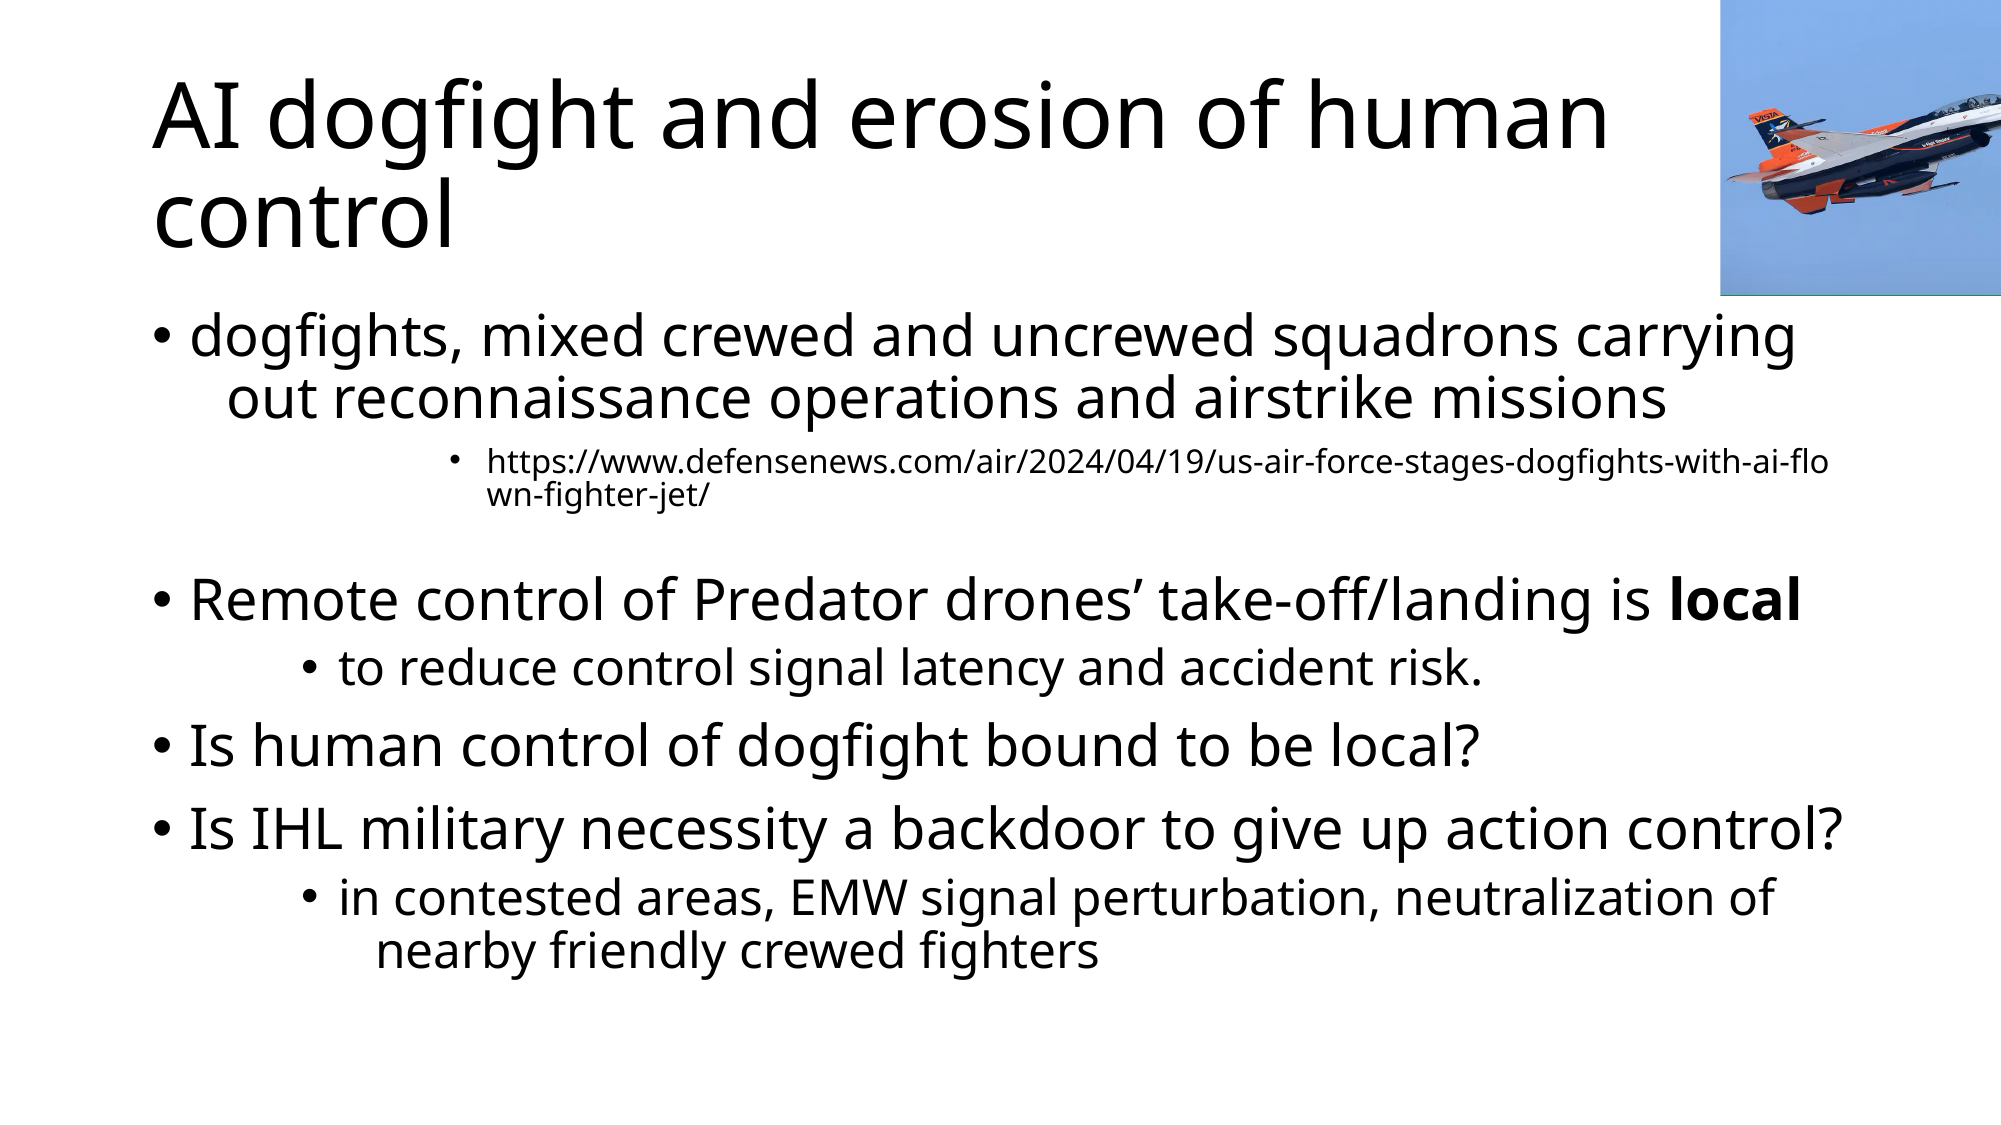

# AI dogfight and erosion of human control
dogfights, mixed crewed and uncrewed squadrons carrying out reconnaissance operations and airstrike missions
https://www.defensenews.com/air/2024/04/19/us-air-force-stages-dogfights-with-ai-flown-fighter-jet/
Remote control of Predator drones’ take-off/landing is local
to reduce control signal latency and accident risk.
Is human control of dogfight bound to be local?
Is IHL military necessity a backdoor to give up action control?
in contested areas, EMW signal perturbation, neutralization of nearby friendly crewed fighters